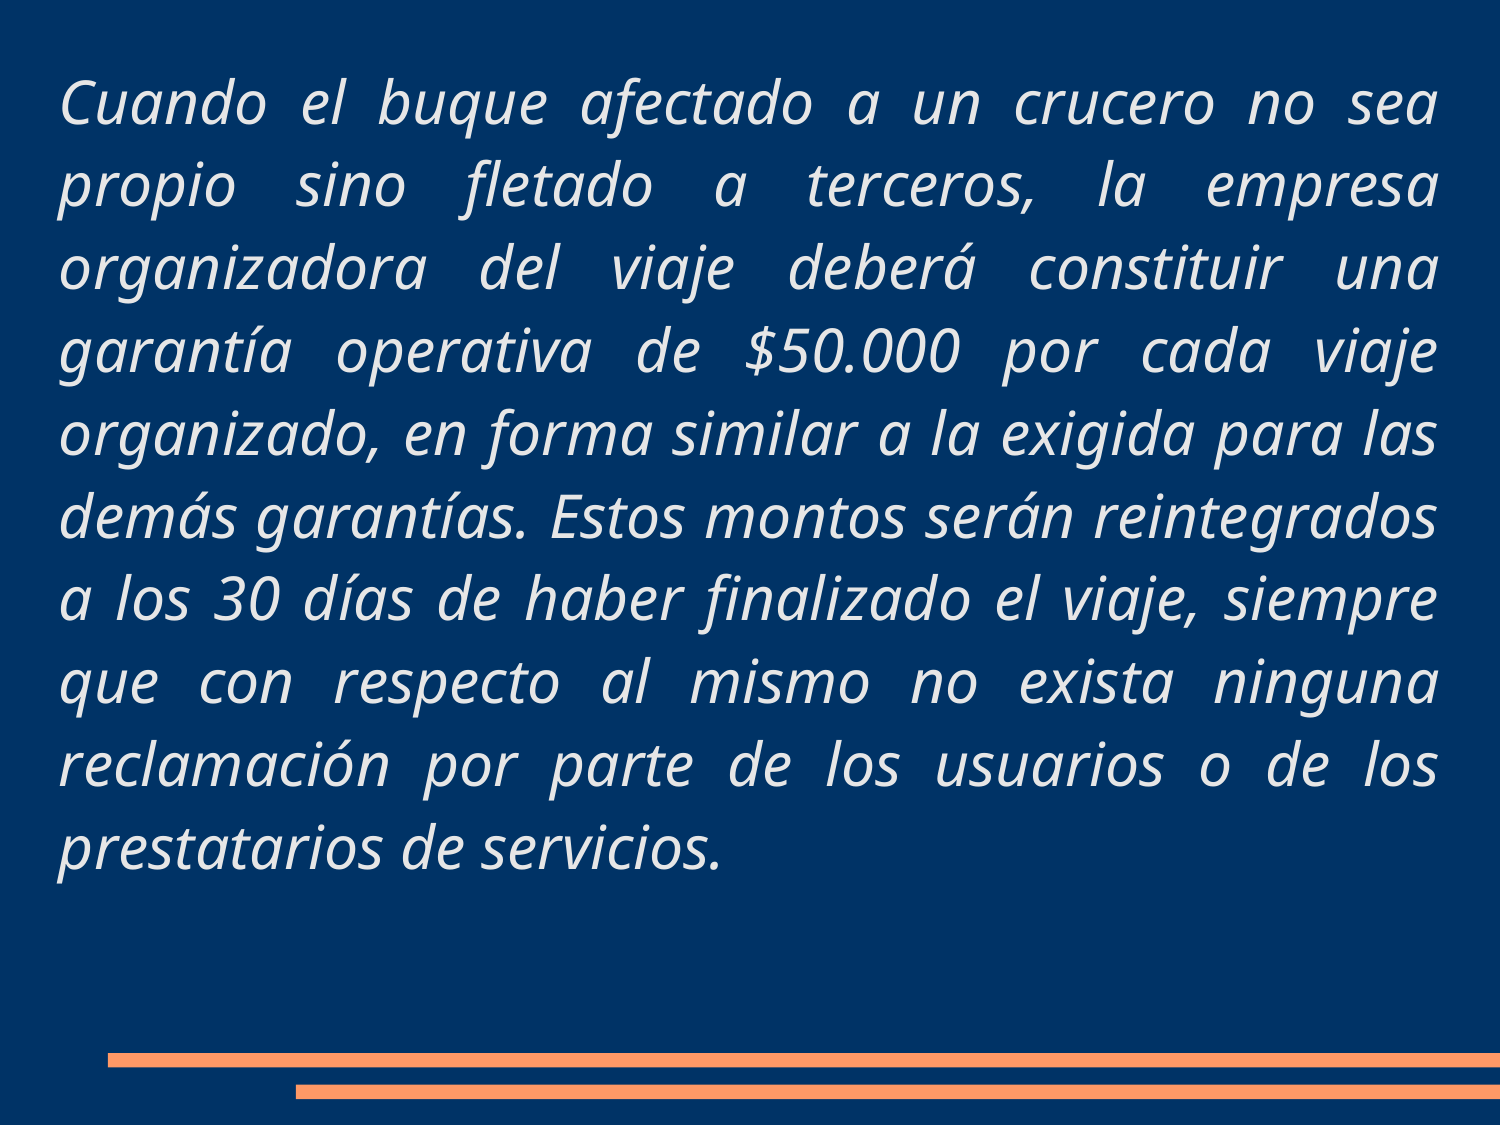

# Cuando el buque afectado a un crucero no sea propio sino fletado a terceros, la empresa organizadora del viaje deberá constituir una garantía operativa de $50.000 por cada viaje organizado, en forma similar a la exigida para las demás garantías. Estos montos serán reintegrados a los 30 días de haber finalizado el viaje, siempre que con respecto al mismo no exista ninguna reclamación por parte de los usuarios o de los prestatarios de servicios.